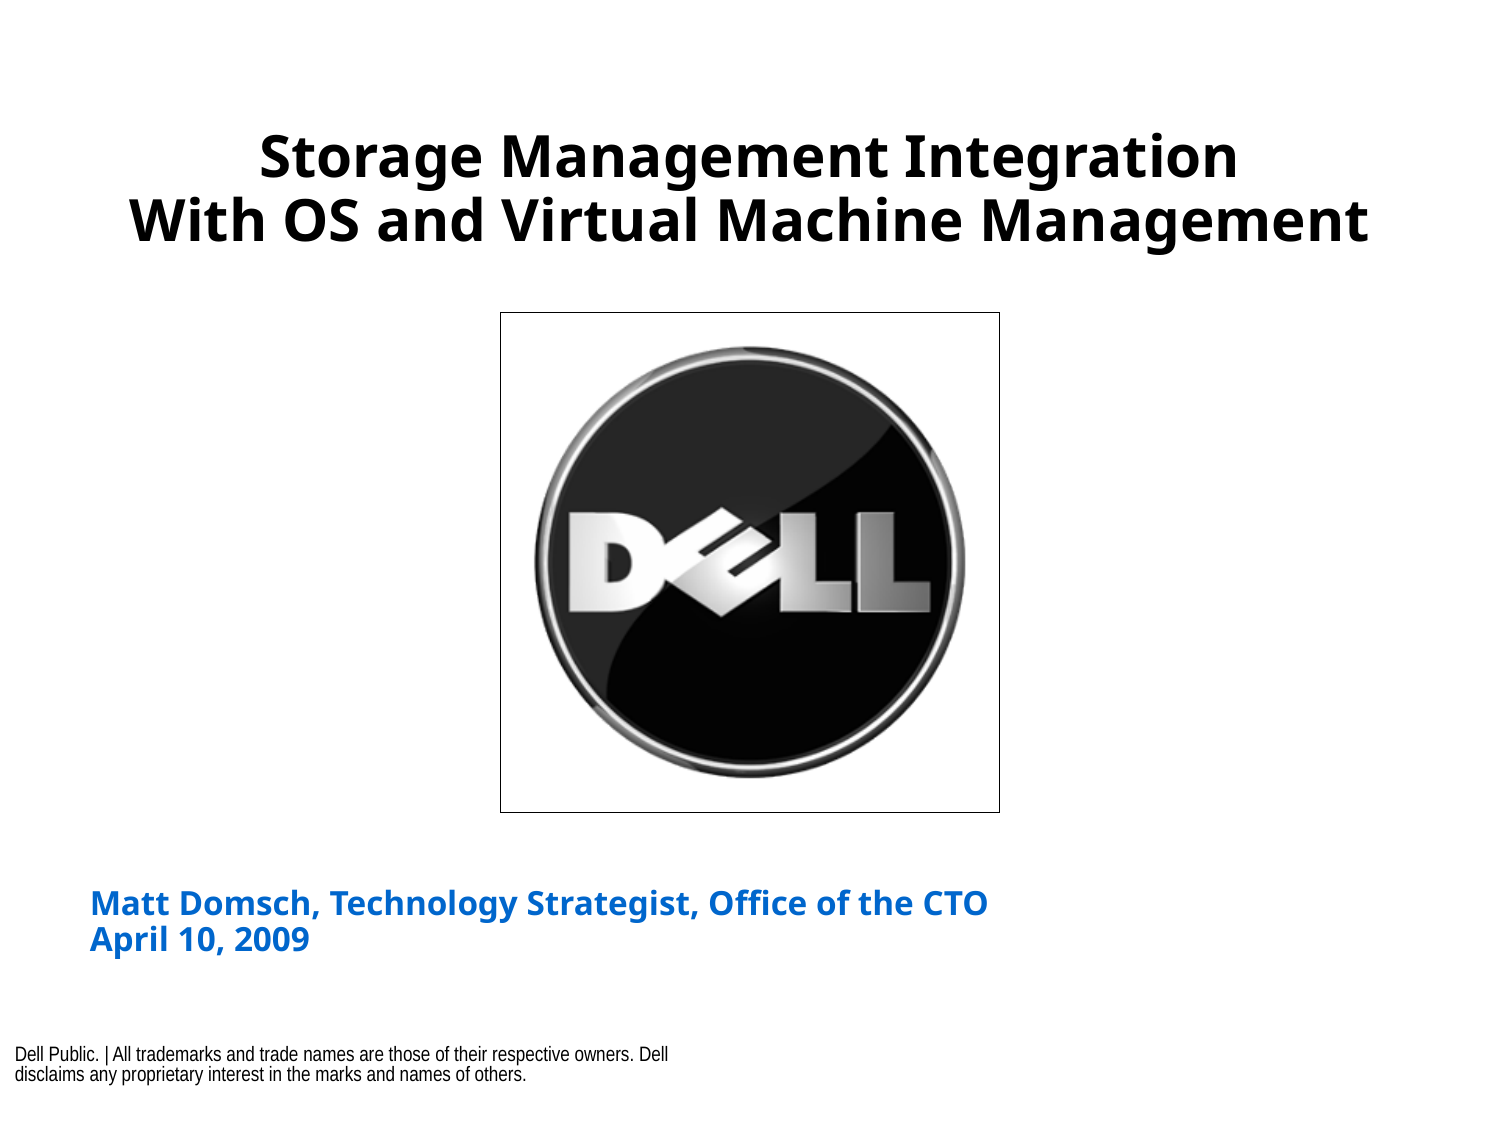

Storage Management Integration
With OS and Virtual Machine Management
# Matt Domsch, Technology Strategist, Office of the CTO April 10, 2009
Dell Public. | All trademarks and trade names are those of their respective owners. Dell disclaims any proprietary interest in the marks and names of others.